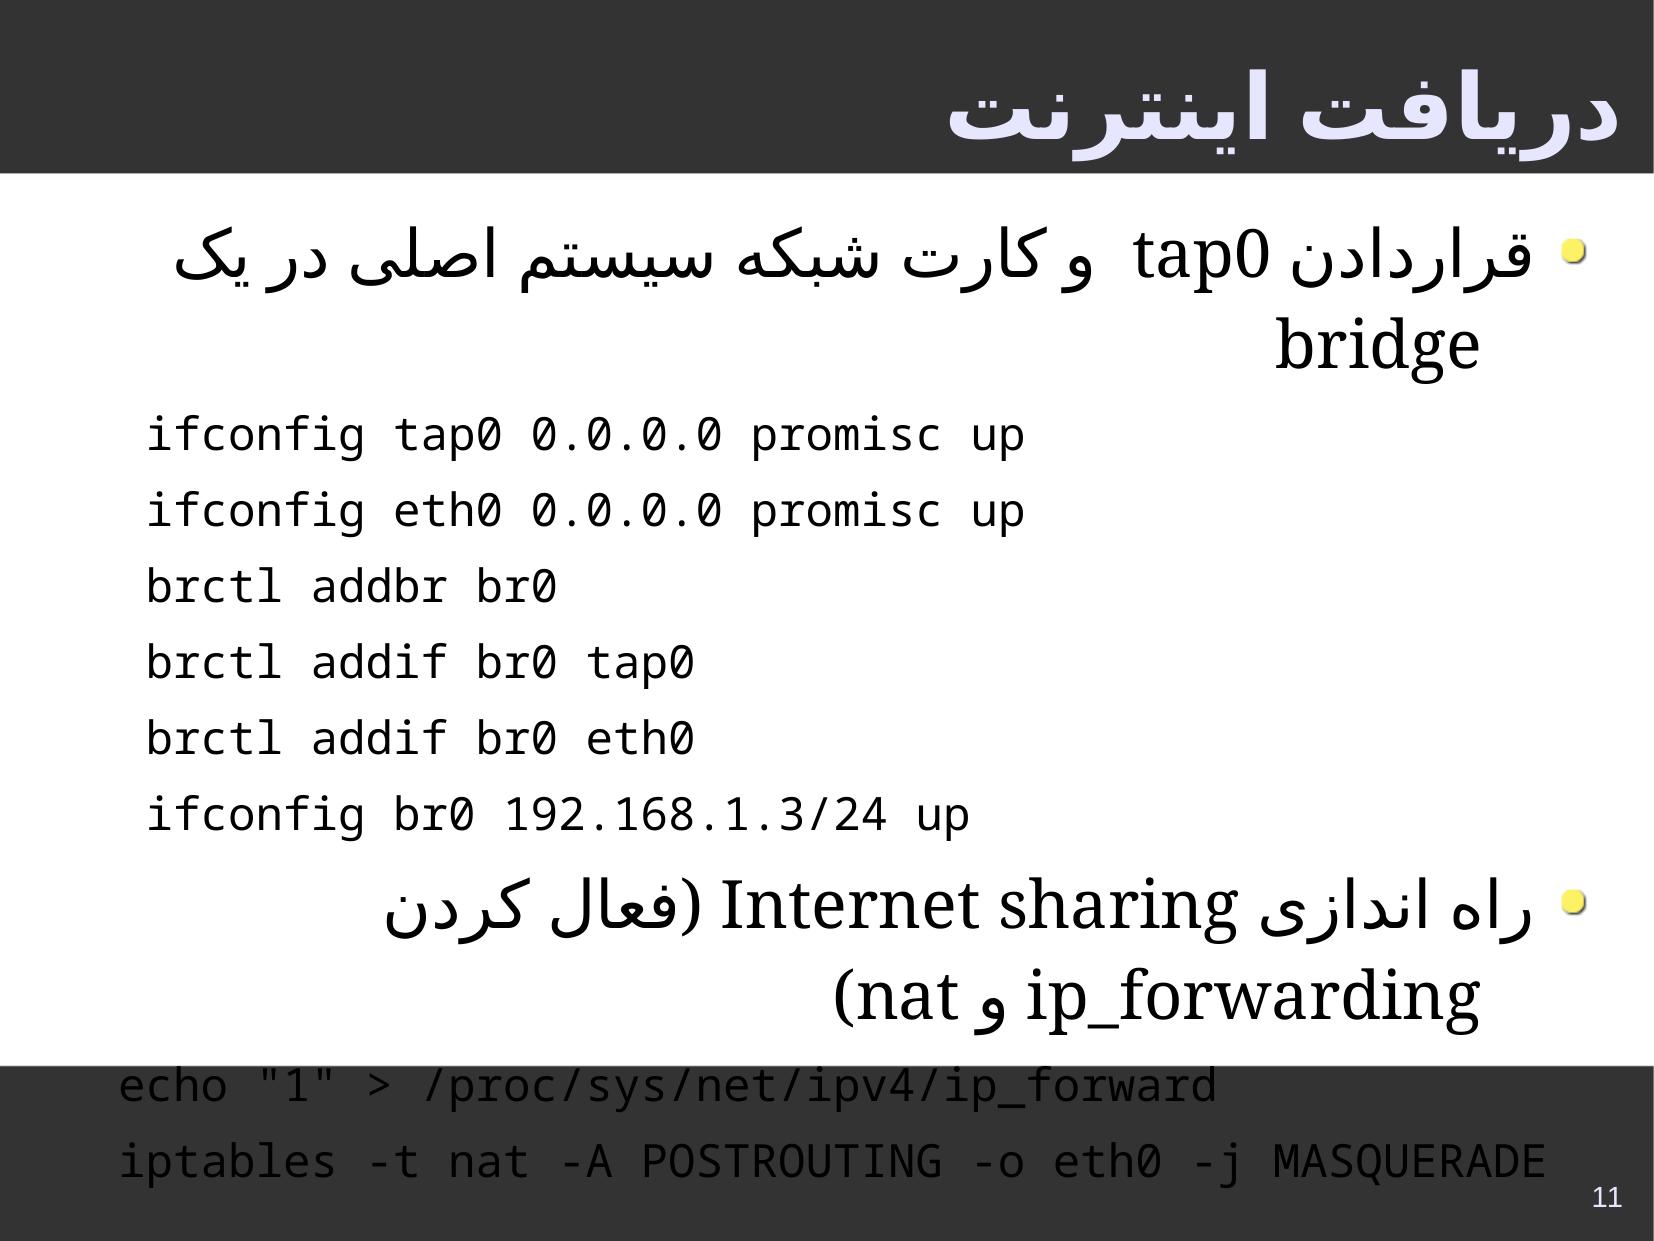

# دریافت اینترنت
قراردادن tap0 و کارت شبکه سیستم اصلی در یک bridge
 ifconfig tap0 0.0.0.0 promisc up
 ifconfig eth0 0.0.0.0 promisc up
 brctl addbr br0
 brctl addif br0 tap0
 brctl addif br0 eth0
 ifconfig br0 192.168.1.3/24 up
راه اندازی Internet sharing (فعال کردن ip_forwarding و nat)
echo "1" > /proc/sys/net/ipv4/ip_forward
iptables -t nat -A POSTROUTING -o eth0 -j MASQUERADE
11